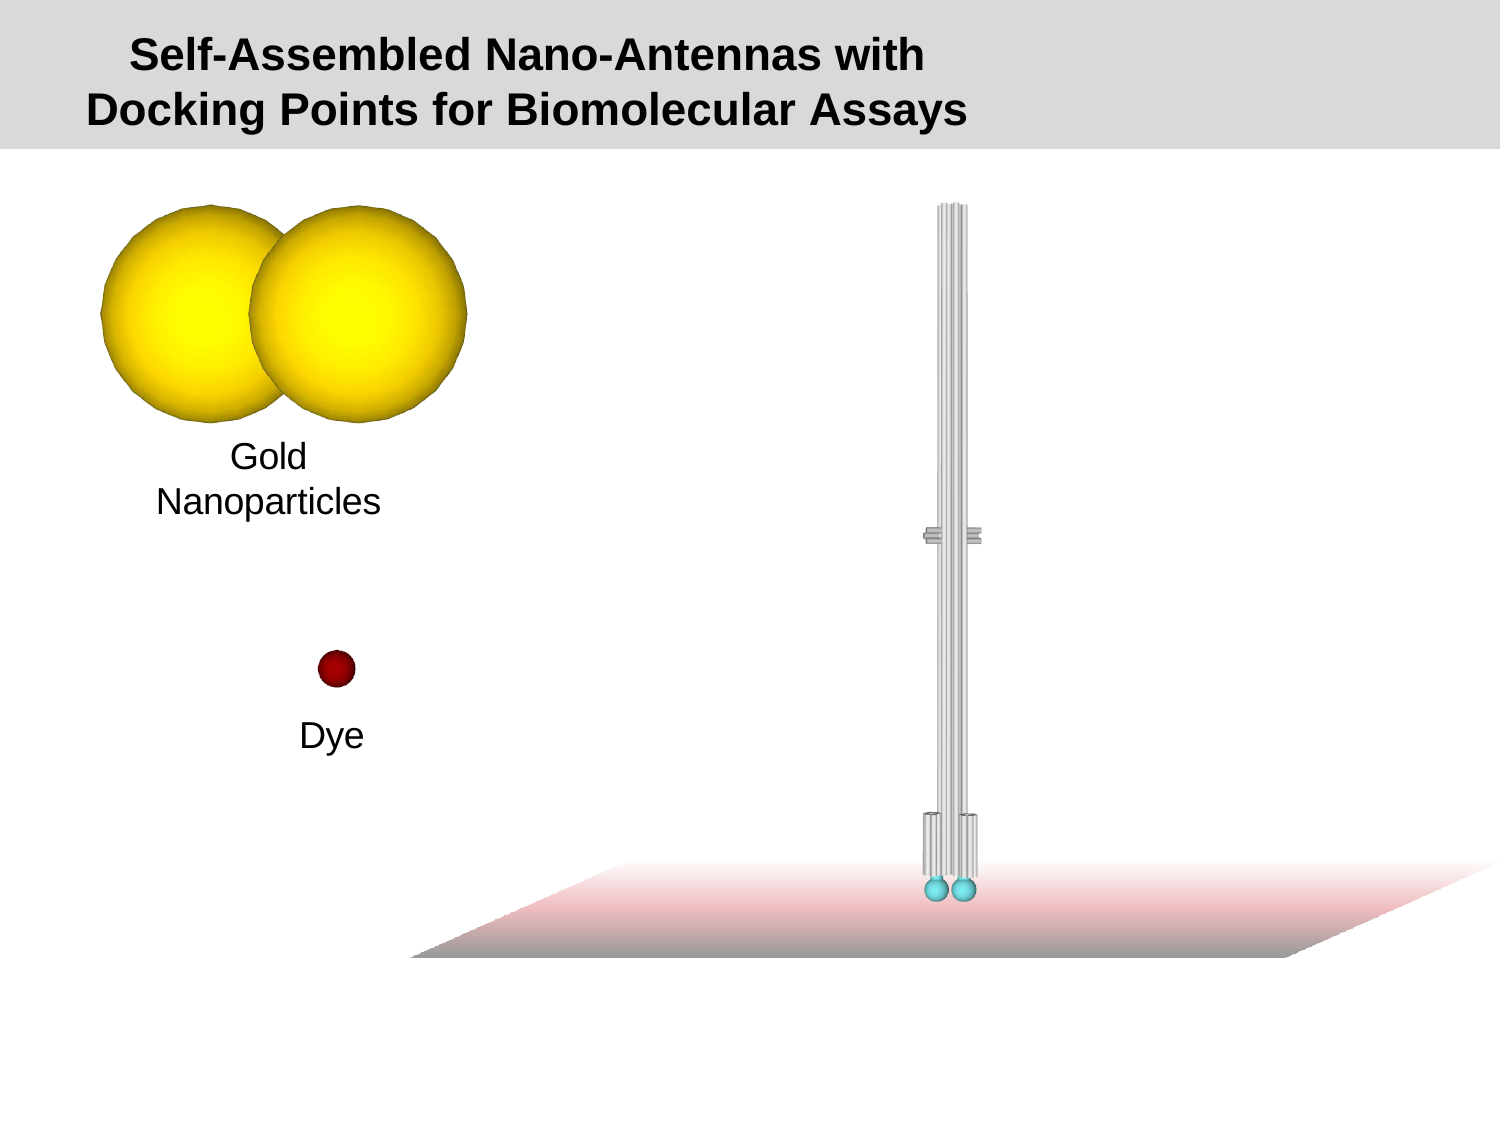

# Self-Assembled Nano-Antennas with Docking Points for Biomolecular Assays
Gold
Nanoparticles
Dye